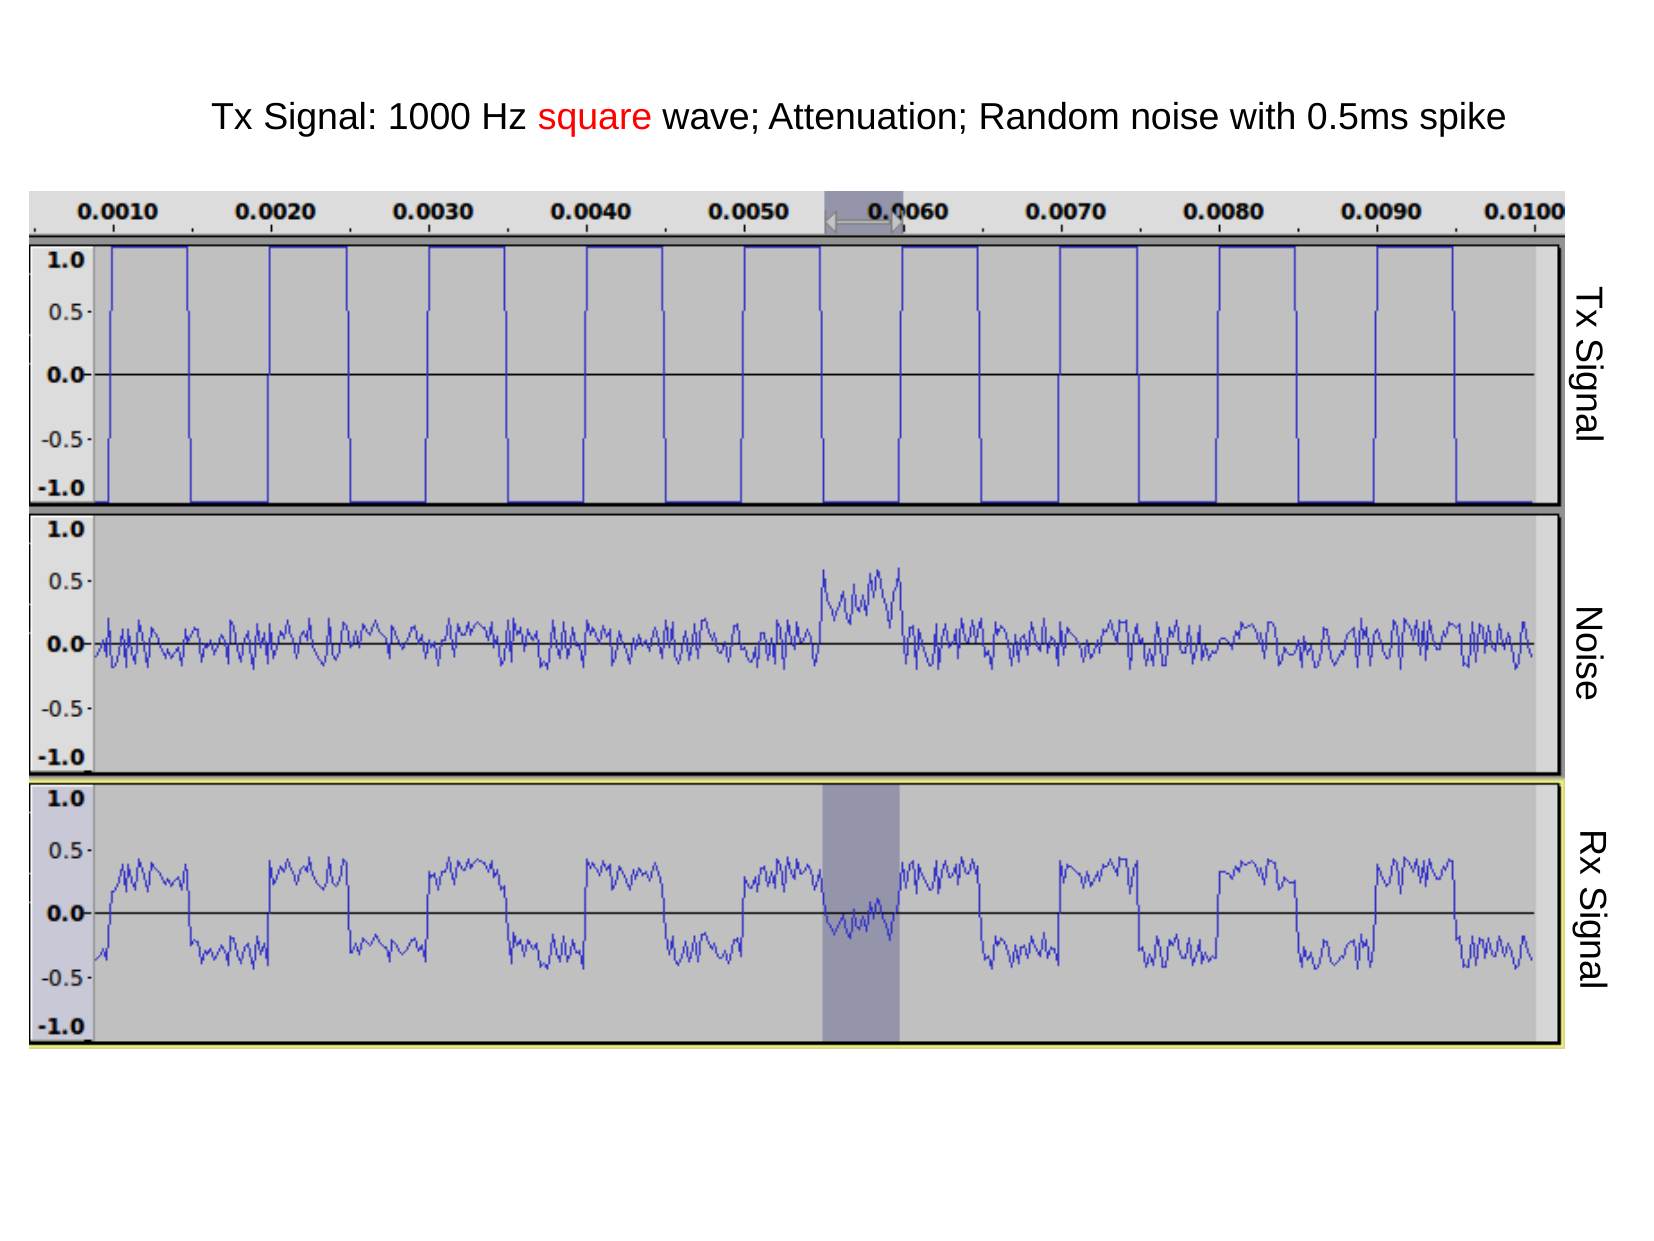

Tx Signal: 1000 Hz square wave; Attenuation; Random noise with 0.5ms spike
Tx Signal
Noise
Rx Signal